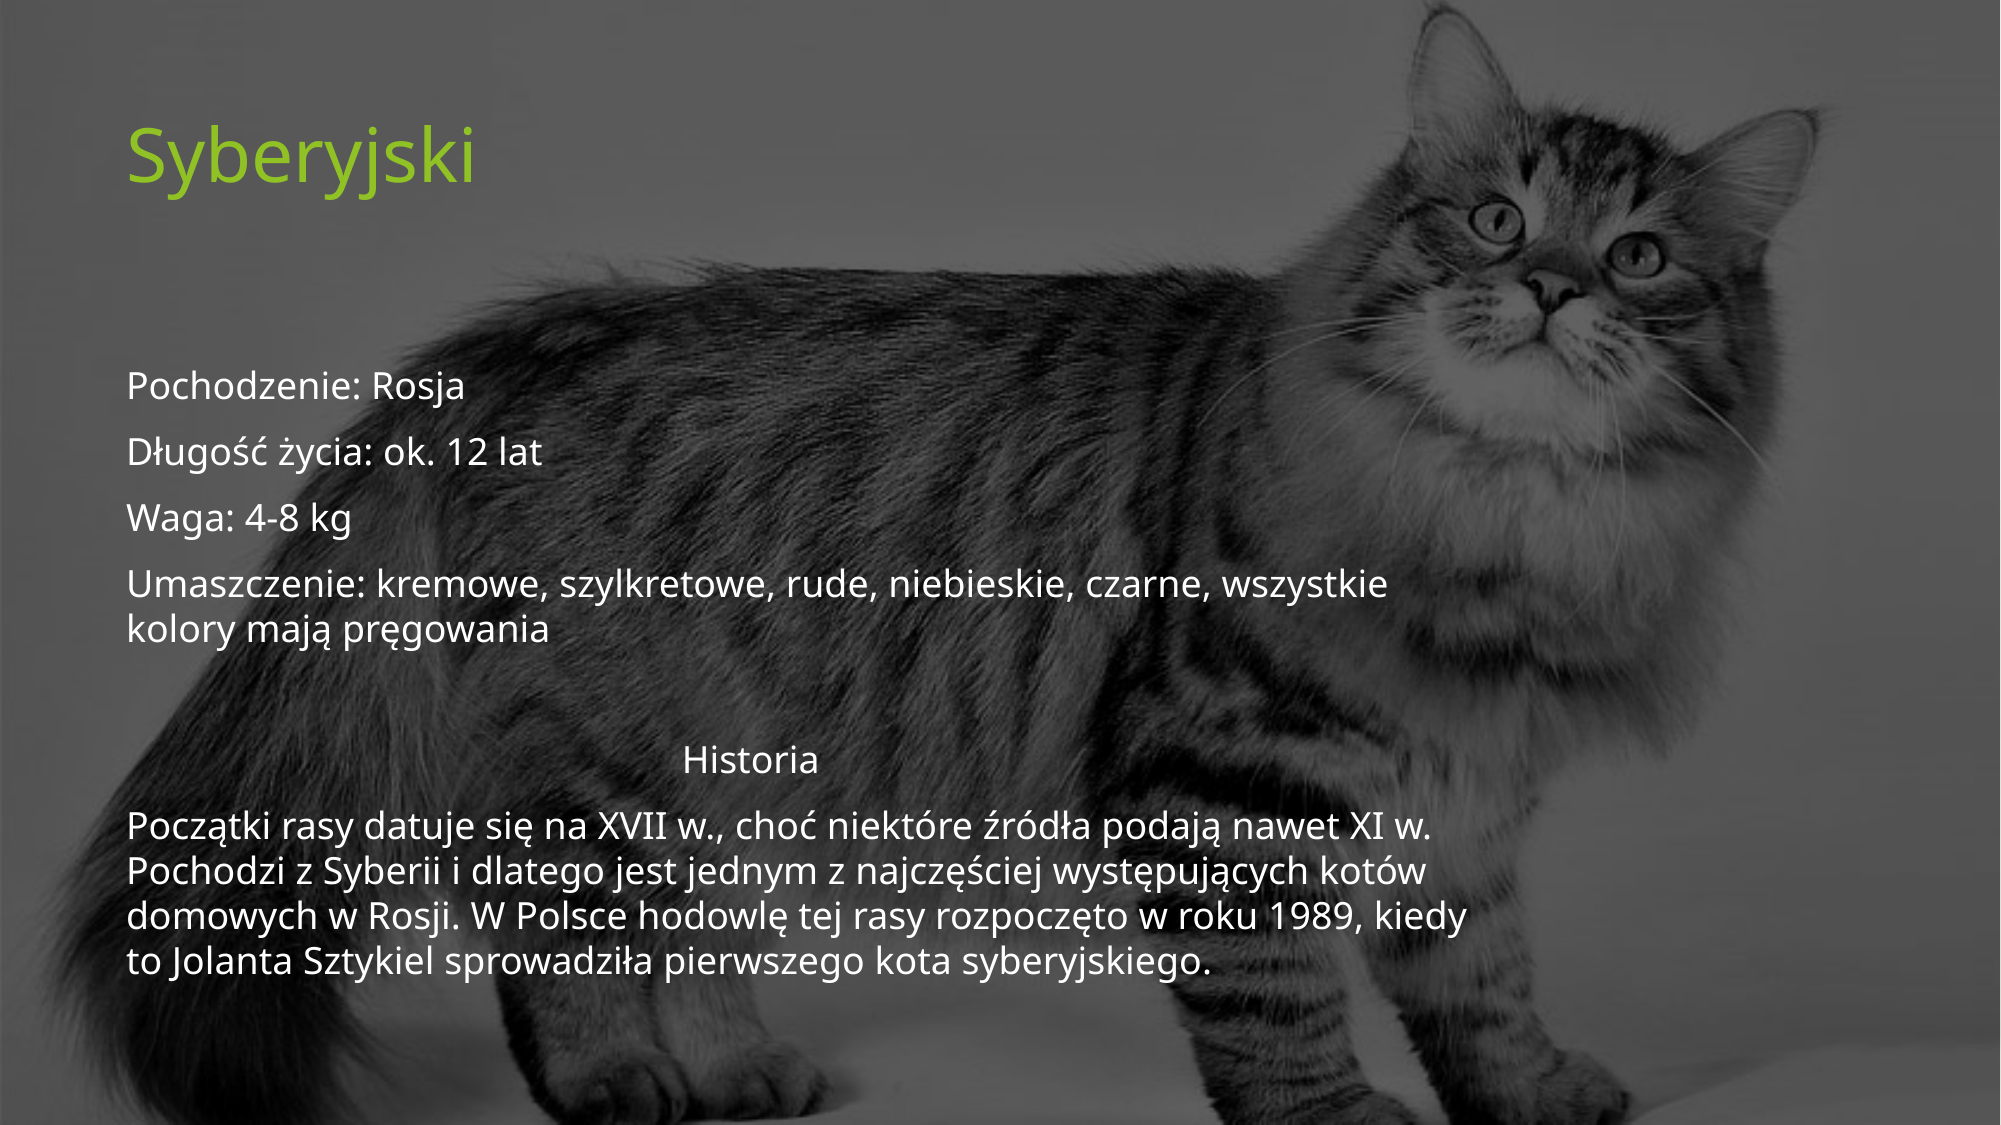

# Syberyjski
Pochodzenie: Rosja
Długość życia: ok. 12 lat
Waga: 4-8 kg
Umaszczenie: kremowe, szylkretowe, rude, niebieskie, czarne, wszystkie kolory mają pręgowania
 Historia
Początki rasy datuje się na XVII w., choć niektóre źródła podają nawet XI w. Pochodzi z Syberii i dlatego jest jednym z najczęściej występujących kotów domowych w Rosji. W Polsce hodowlę tej rasy rozpoczęto w roku 1989, kiedy to Jolanta Sztykiel sprowadziła pierwszego kota syberyjskiego.